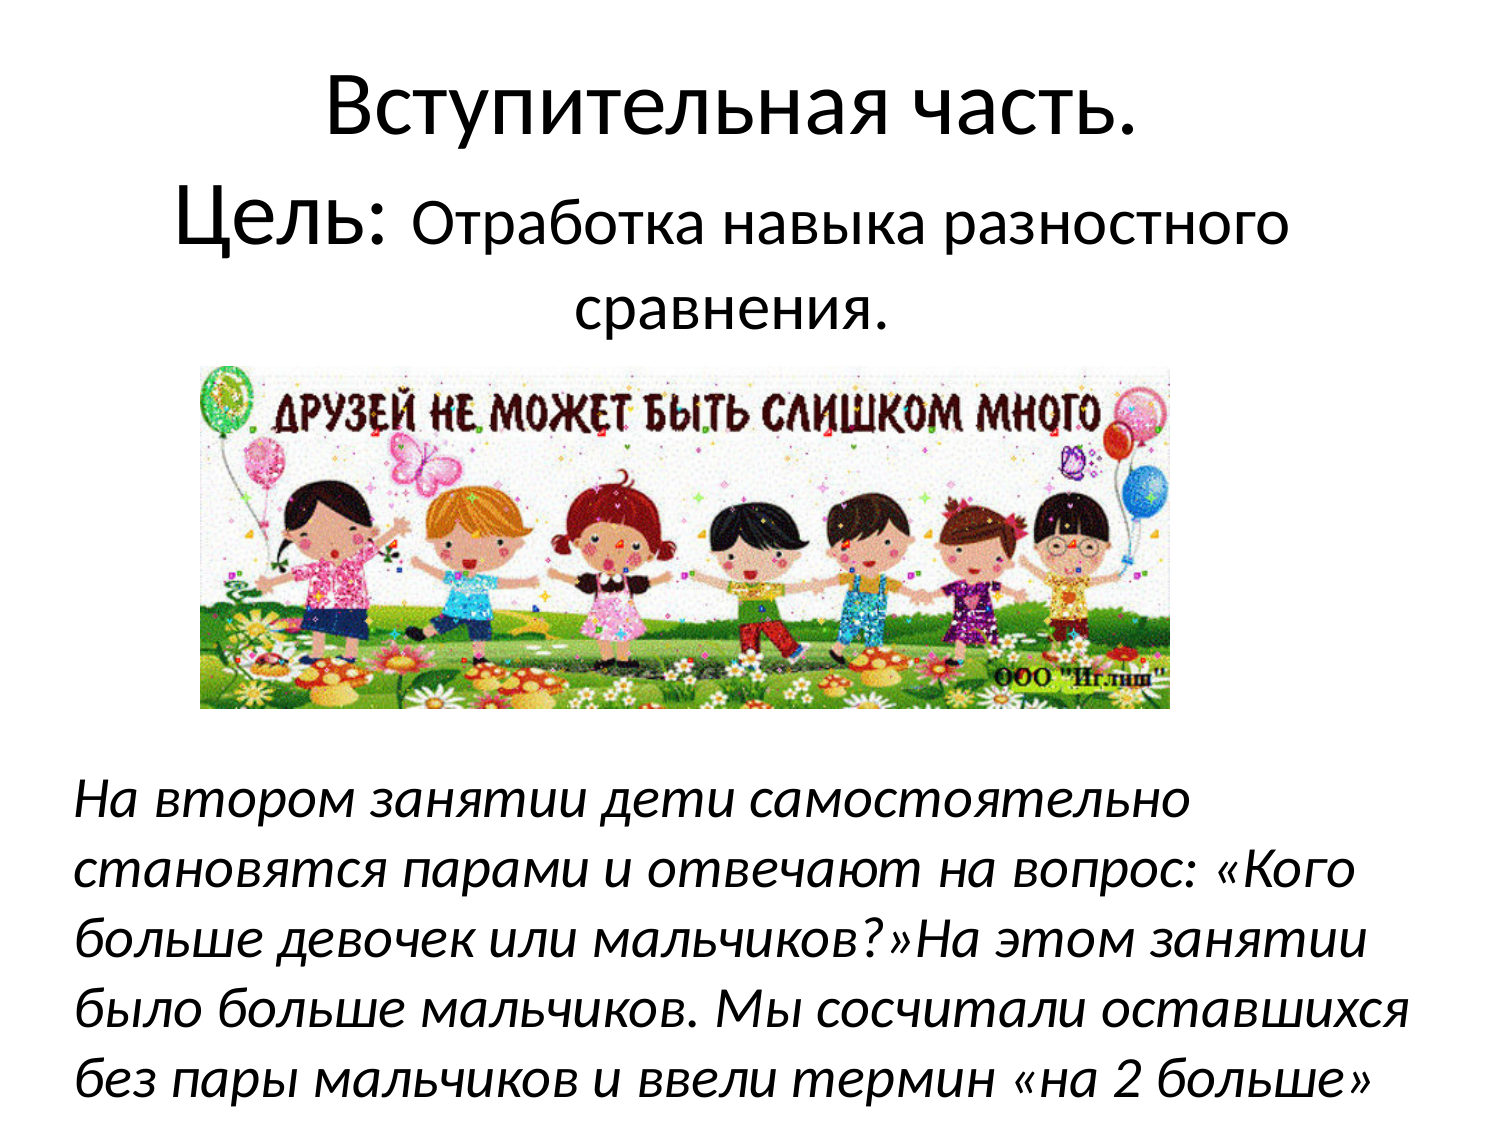

# Вступительная часть. Цель: Отработка навыка разностного сравнения.
На втором занятии дети самостоятельно становятся парами и отвечают на вопрос: «Кого больше девочек или мальчиков?»На этом занятии было больше мальчиков. Мы сосчитали оставшихся без пары мальчиков и ввели термин «на 2 больше»